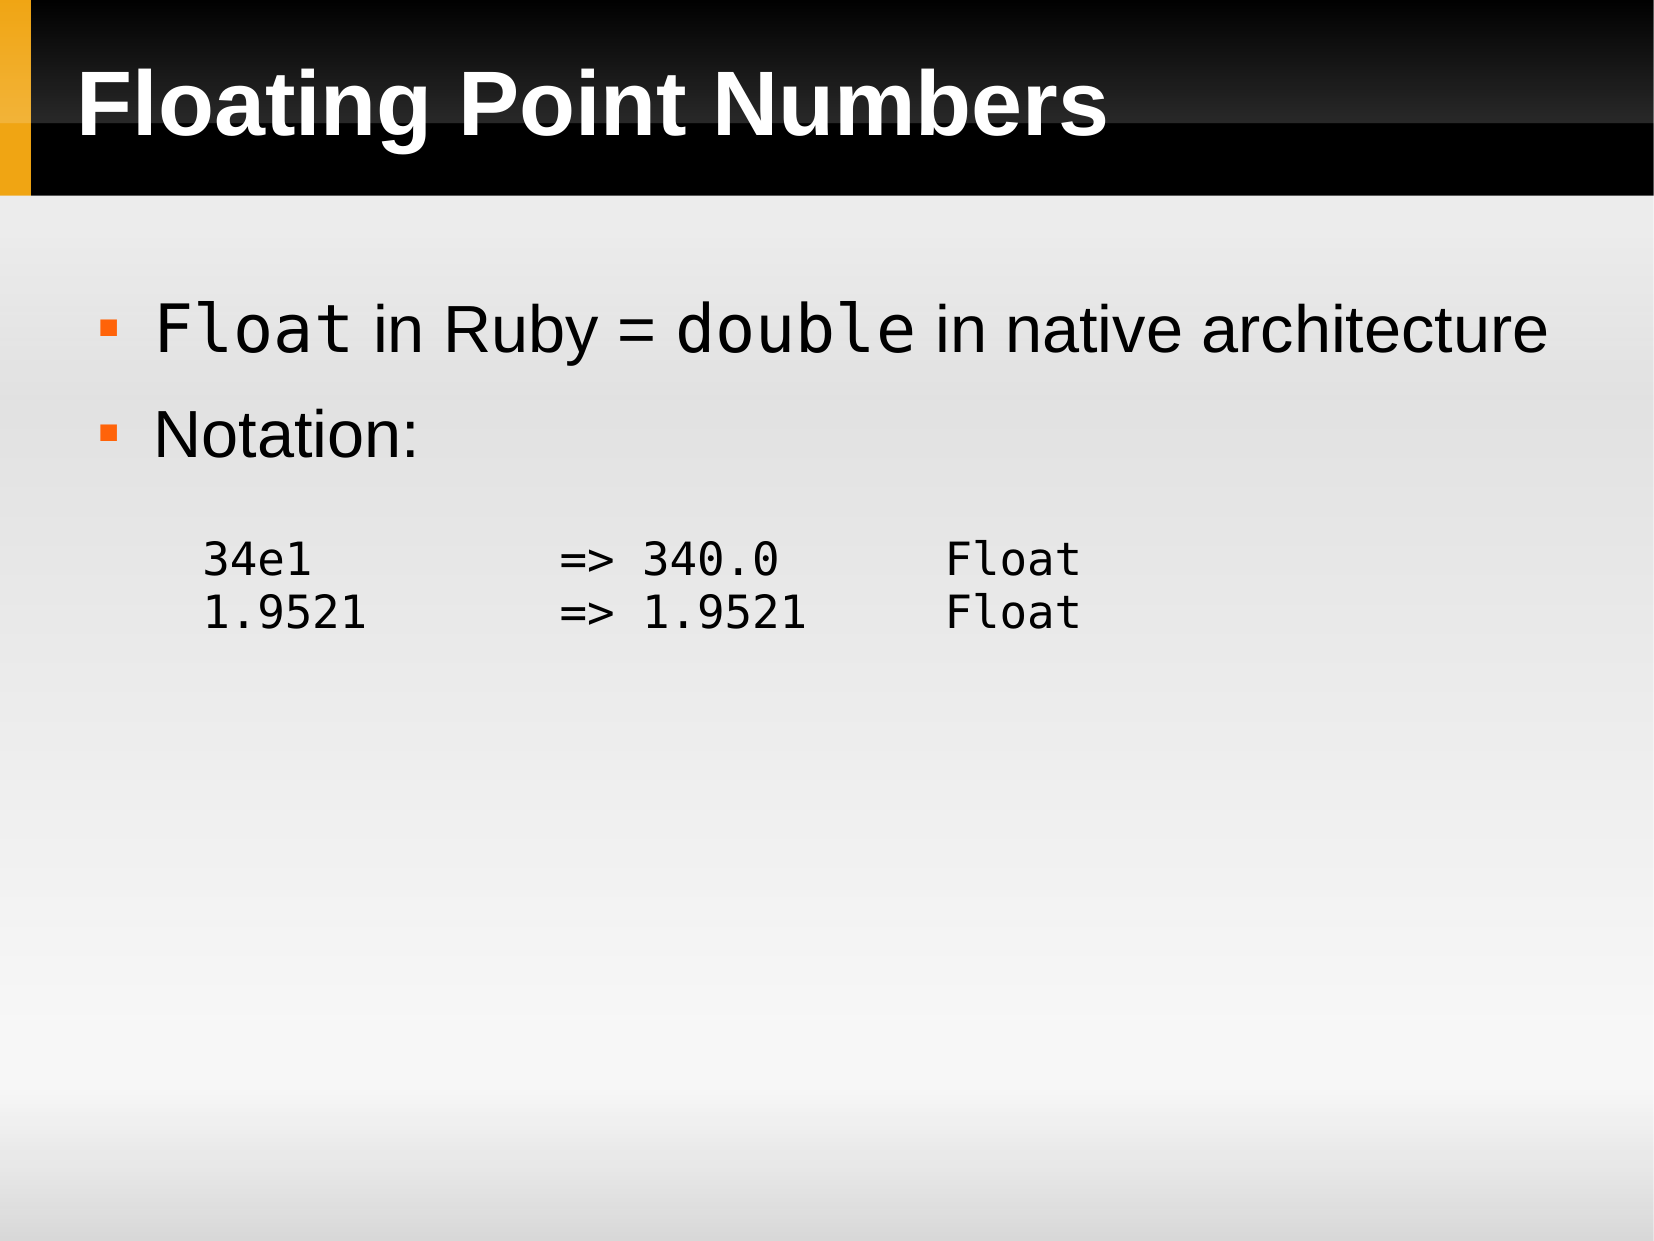

# Floating Point Numbers
Float in Ruby = double in native architecture
Notation:
34e1 => 340.0 Float
1.9521 => 1.9521 Float